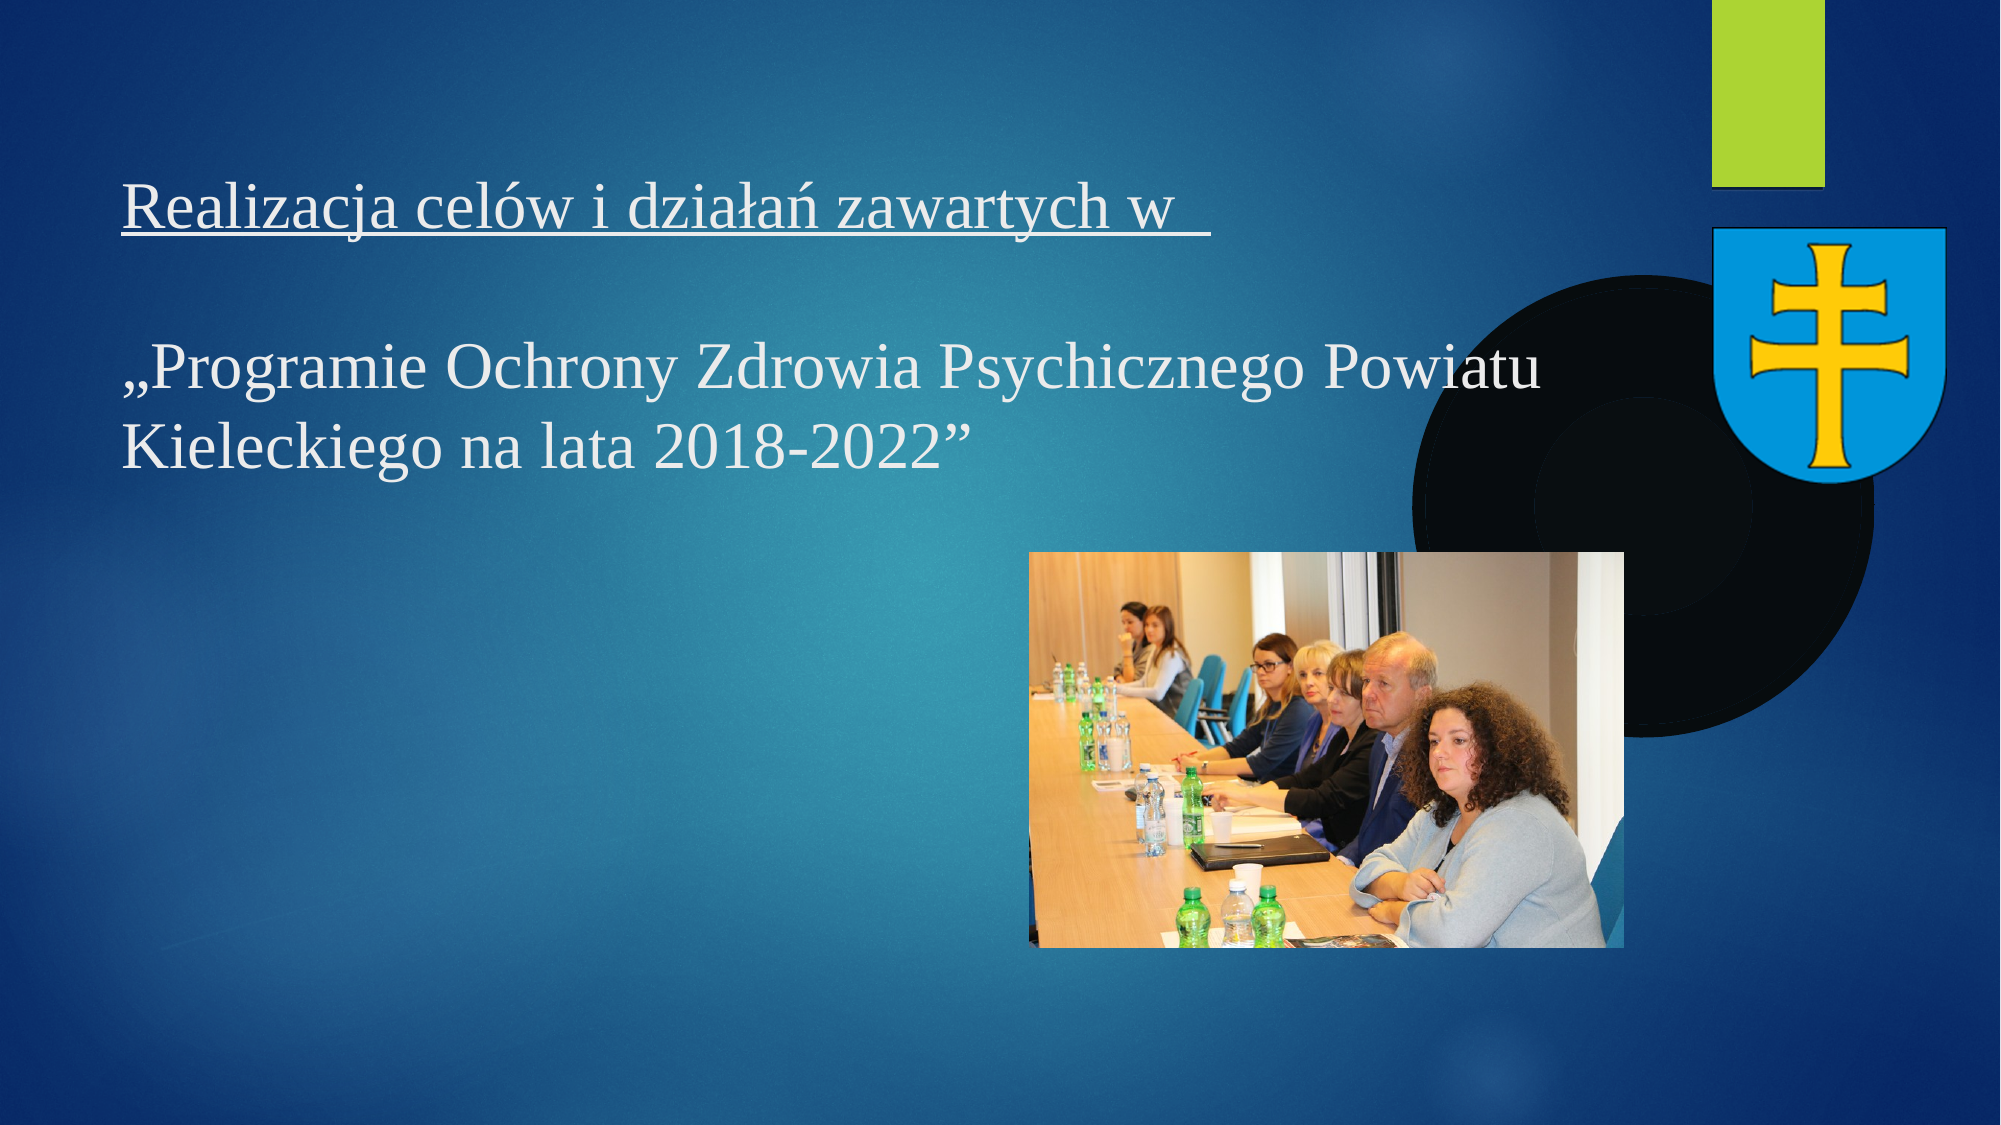

# Realizacja celów i działań zawartych w „Programie Ochrony Zdrowia Psychicznego Powiatu Kieleckiego na lata 2018-2022”